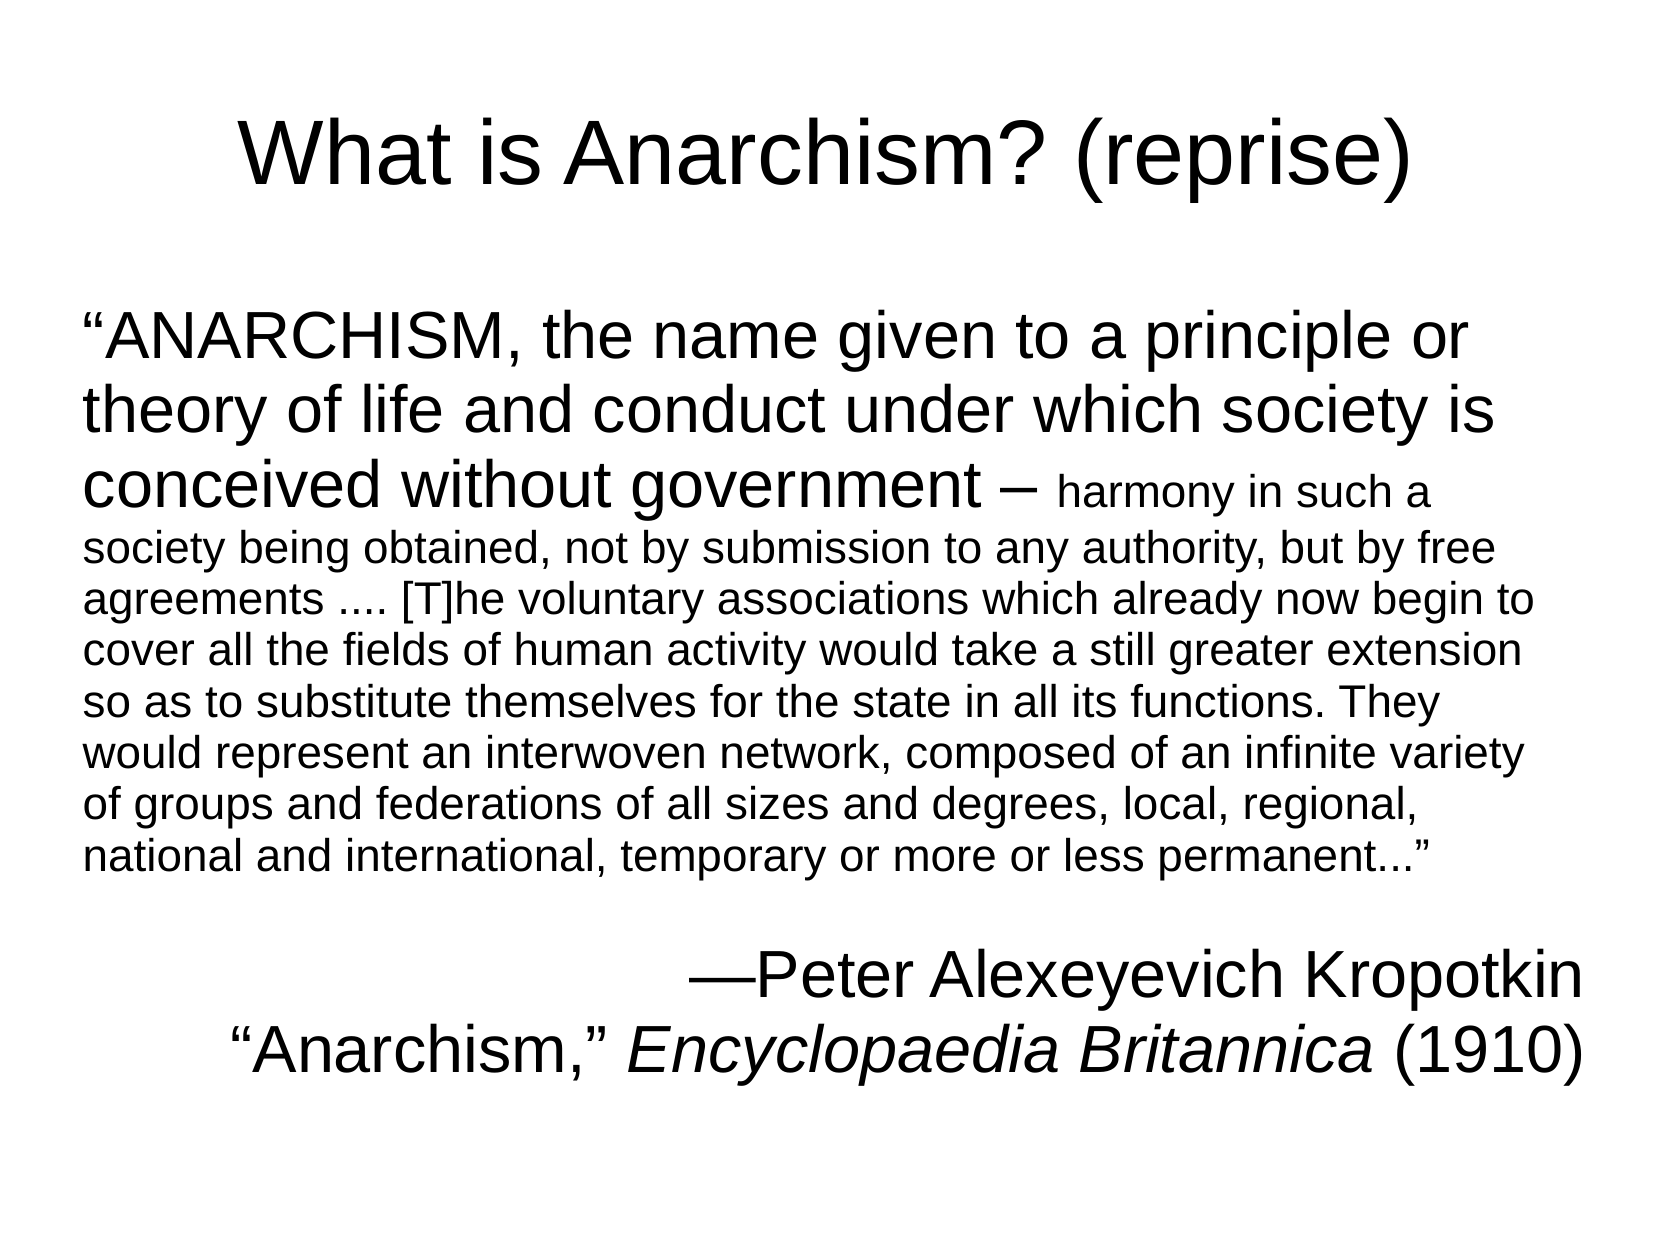

# What is Anarchism? (reprise)
“ANARCHISM, the name given to a principle or theory of life and conduct under which society is conceived without government – harmony in such a society being obtained, not by submission to any authority, but by free agreements .... [T]he voluntary associations which already now begin to cover all the fields of human activity would take a still greater extension so as to substitute themselves for the state in all its functions. They would represent an interwoven network, composed of an infinite variety of groups and federations of all sizes and degrees, local, regional, national and international, temporary or more or less permanent...”
—Peter Alexeyevich Kropotkin
“Anarchism,” Encyclopaedia Britannica (1910)